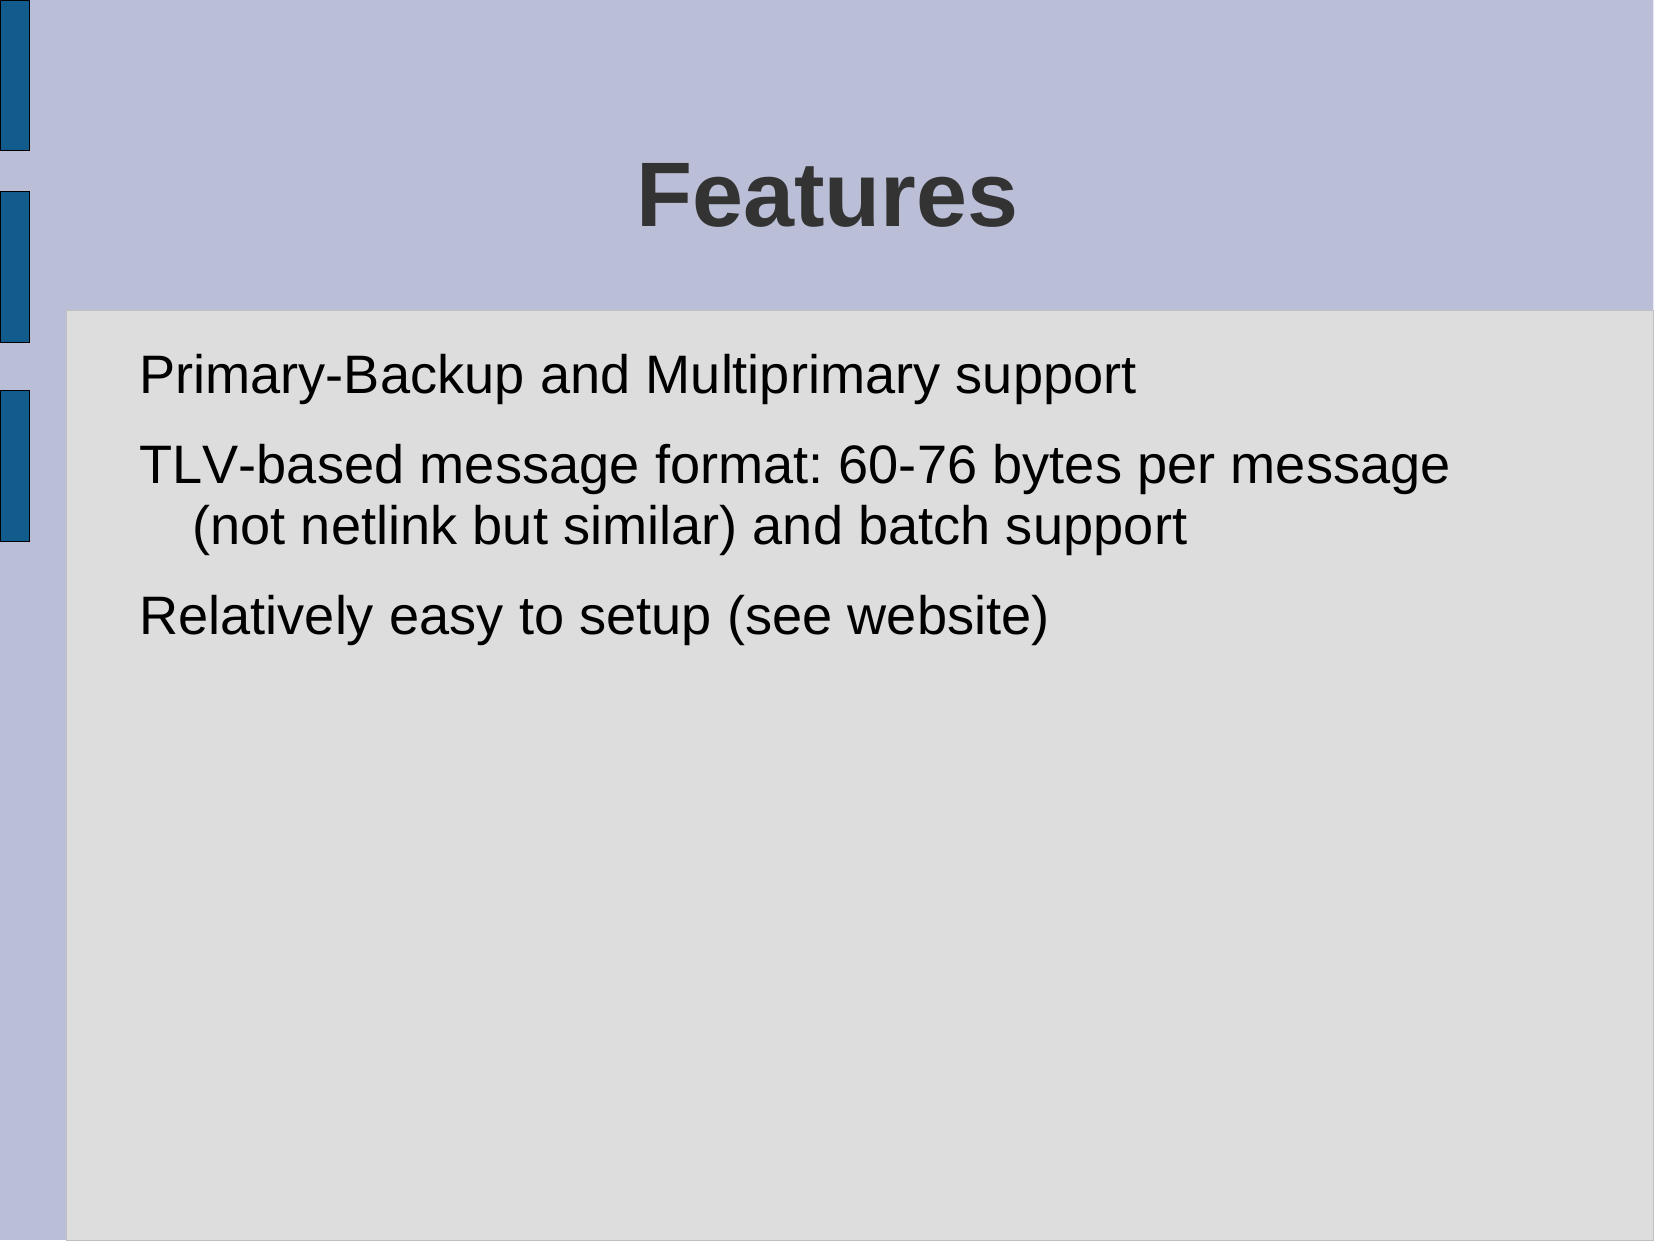

# Features
Primary-Backup and Multiprimary support
TLV-based message format: 60-76 bytes per message (not netlink but similar) and batch support
Relatively easy to setup (see website)